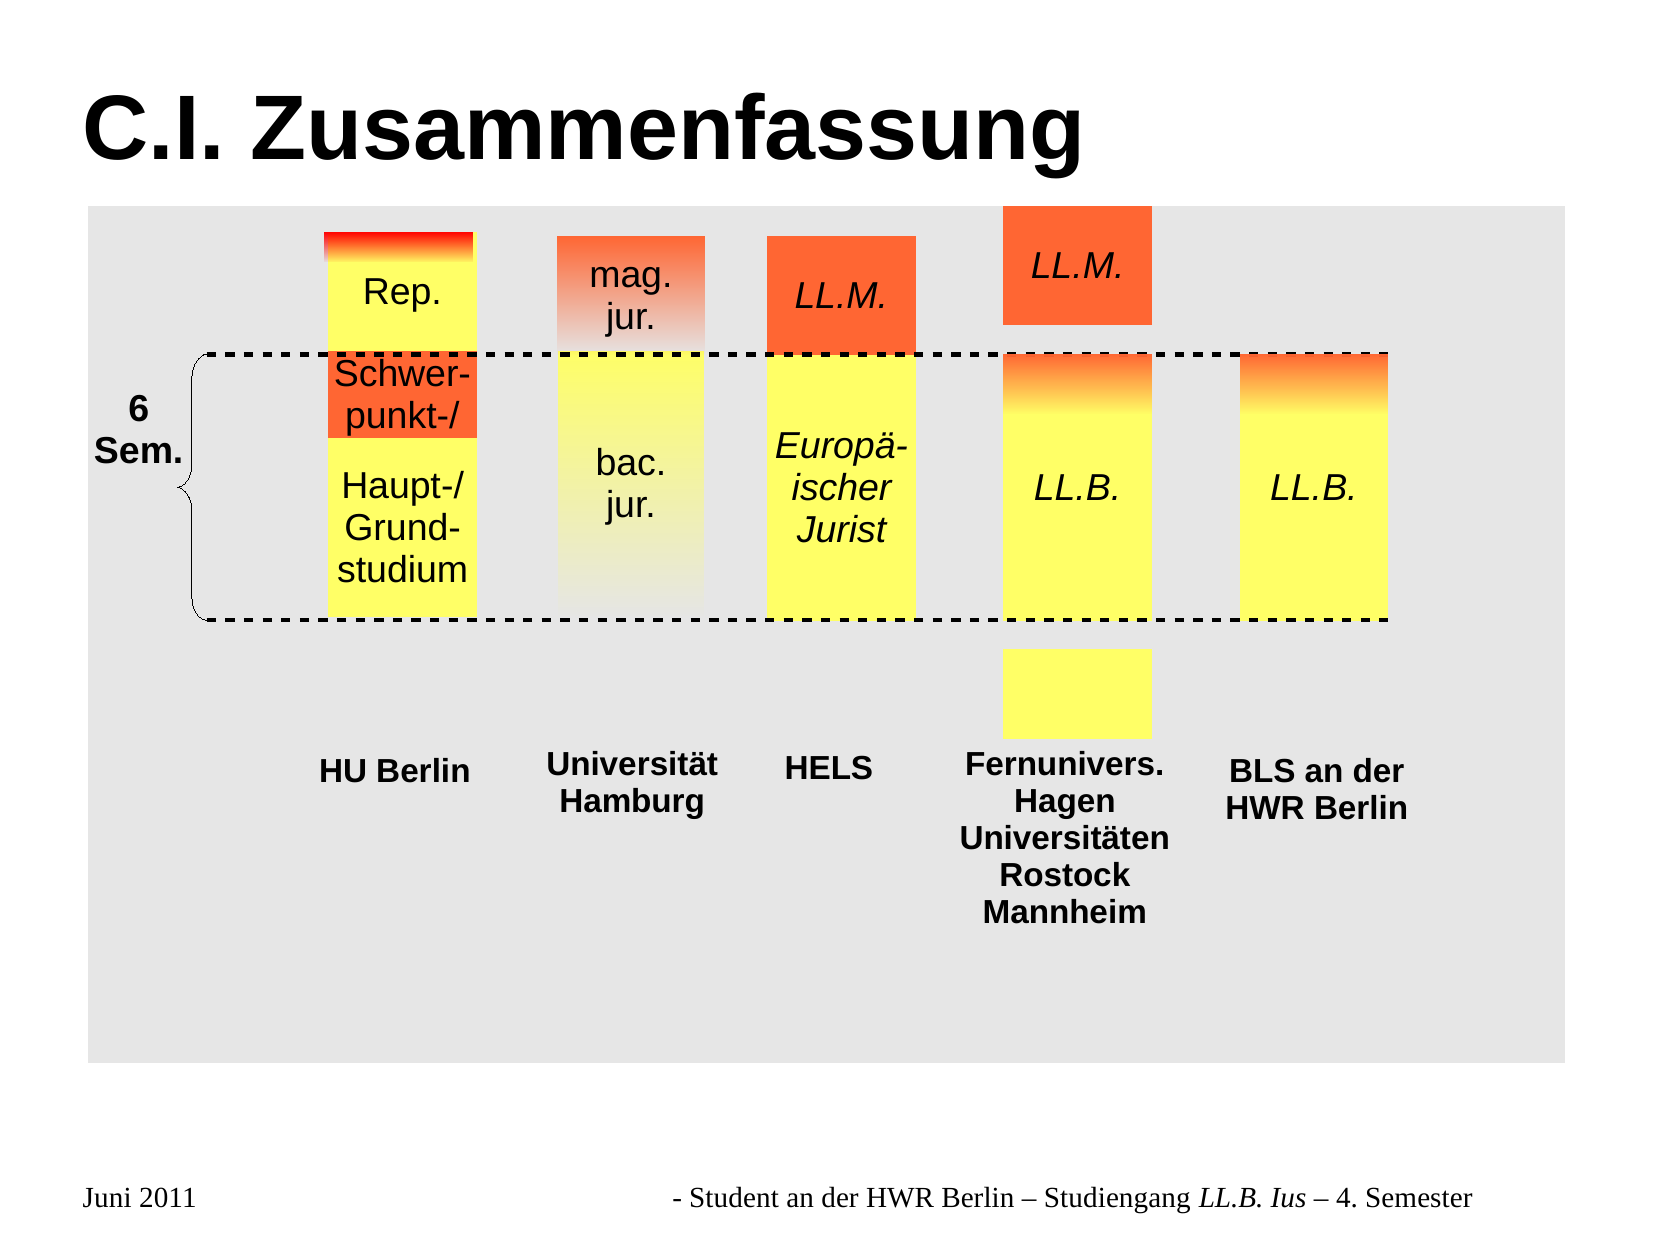

# C.I. Zusammenfassung
LL.M.
Rep.
mag.
jur.
LL.M.
Schwer-
punkt-/
bac.
jur.
Europä-
ischer
Jurist
LL.B.
LL.B.
6
Sem.
Haupt-/
Grund-
studium
Fernunivers.
Hagen
Universitäten
Rostock
Mannheim
Universität
Hamburg
HELS
HU Berlin
BLS an der
HWR Berlin